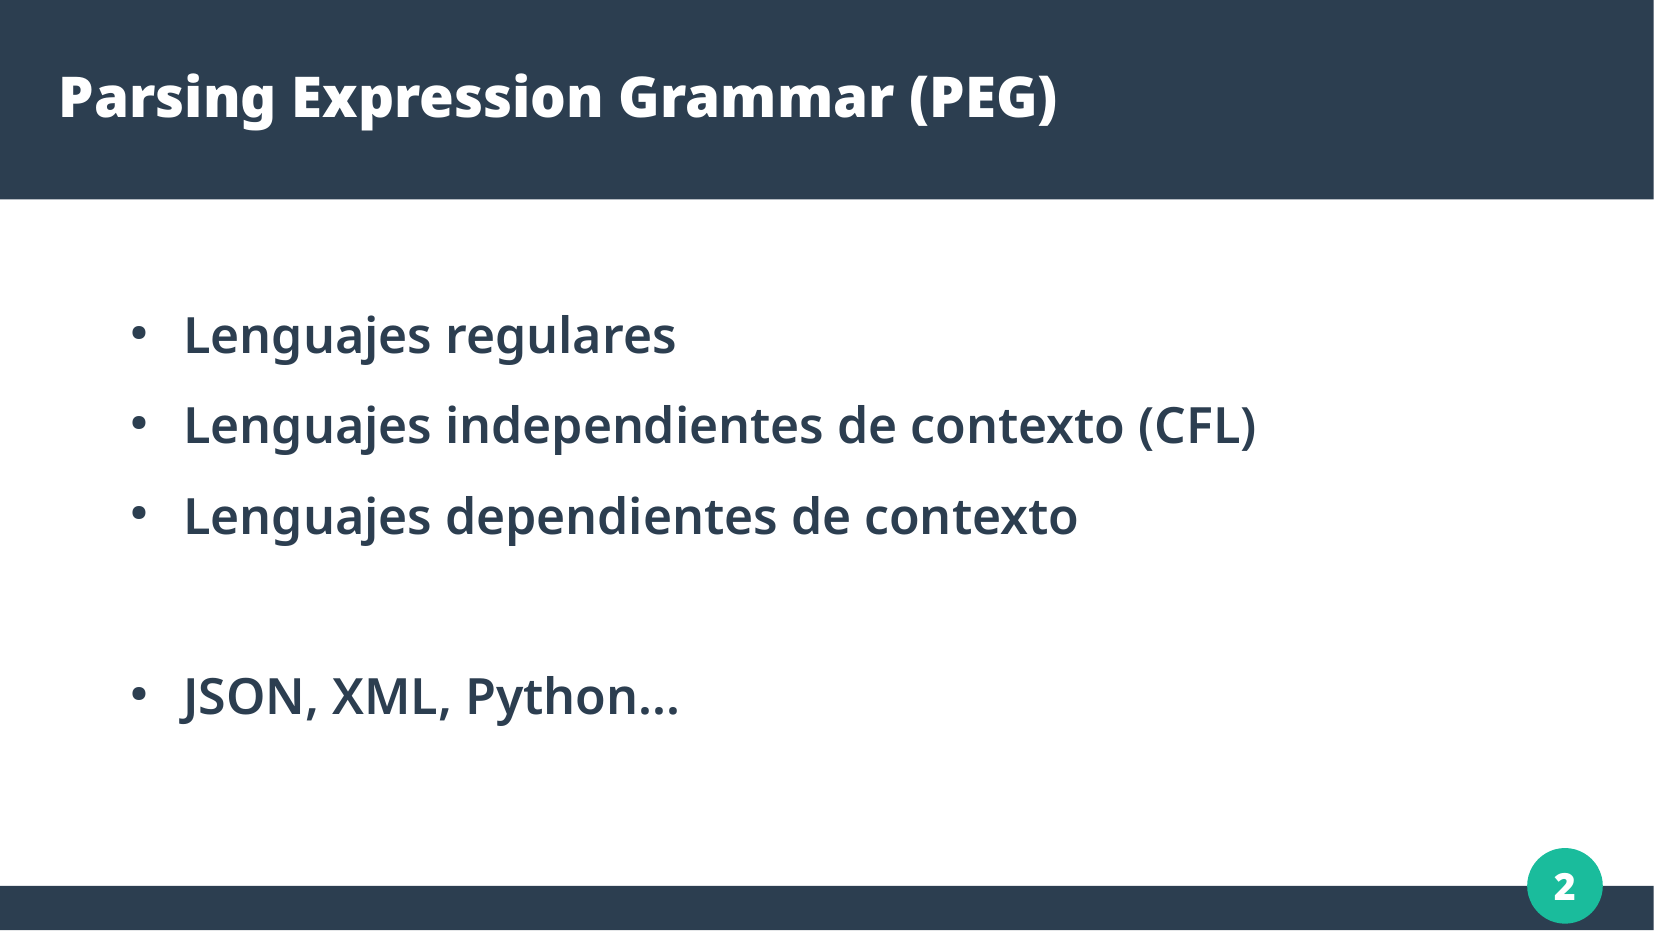

# Parsing Expression Grammar (PEG)
Lenguajes regulares
Lenguajes independientes de contexto (CFL)
Lenguajes dependientes de contexto
JSON, XML, Python...